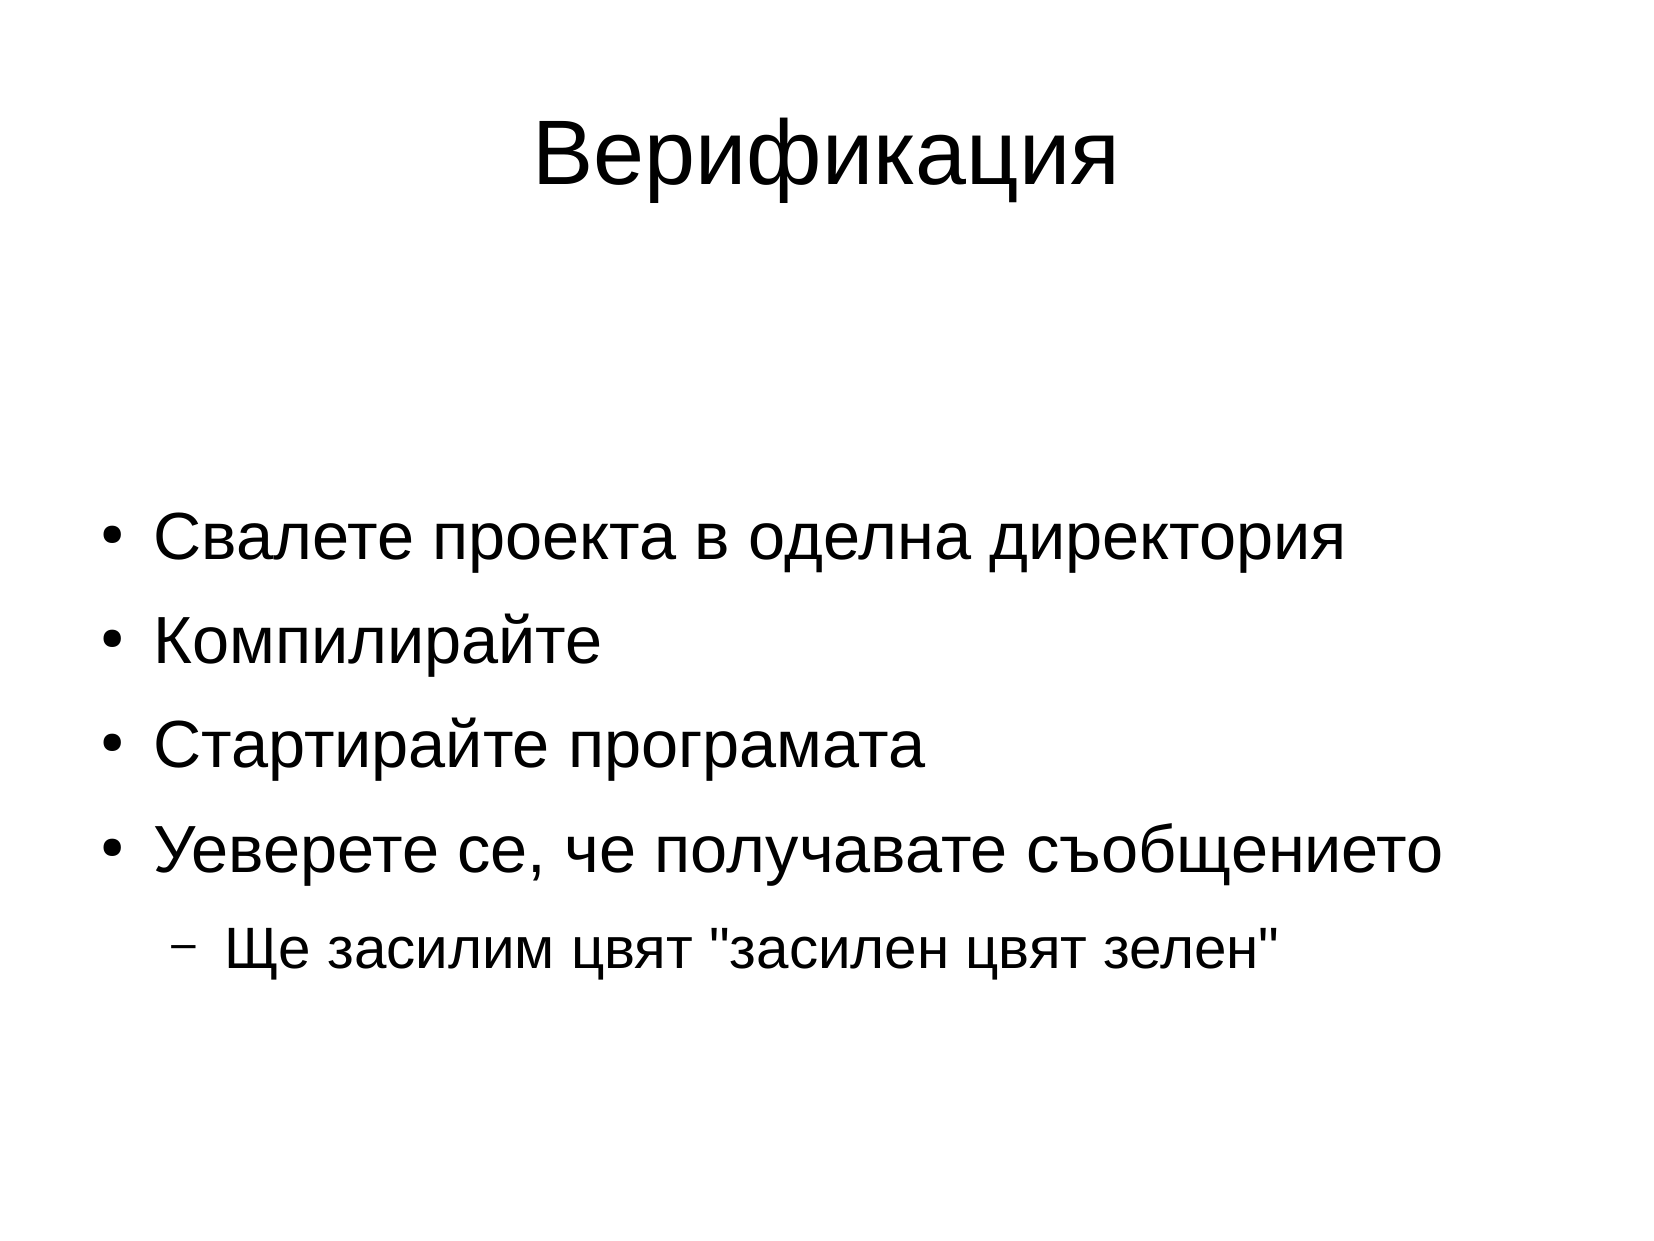

# Верификация
Свалете проекта в оделна директория
Компилирайте
Стартирайте програмата
Уеверете се, че получавате съобщението
Ще засилим цвят "засилен цвят зелен"